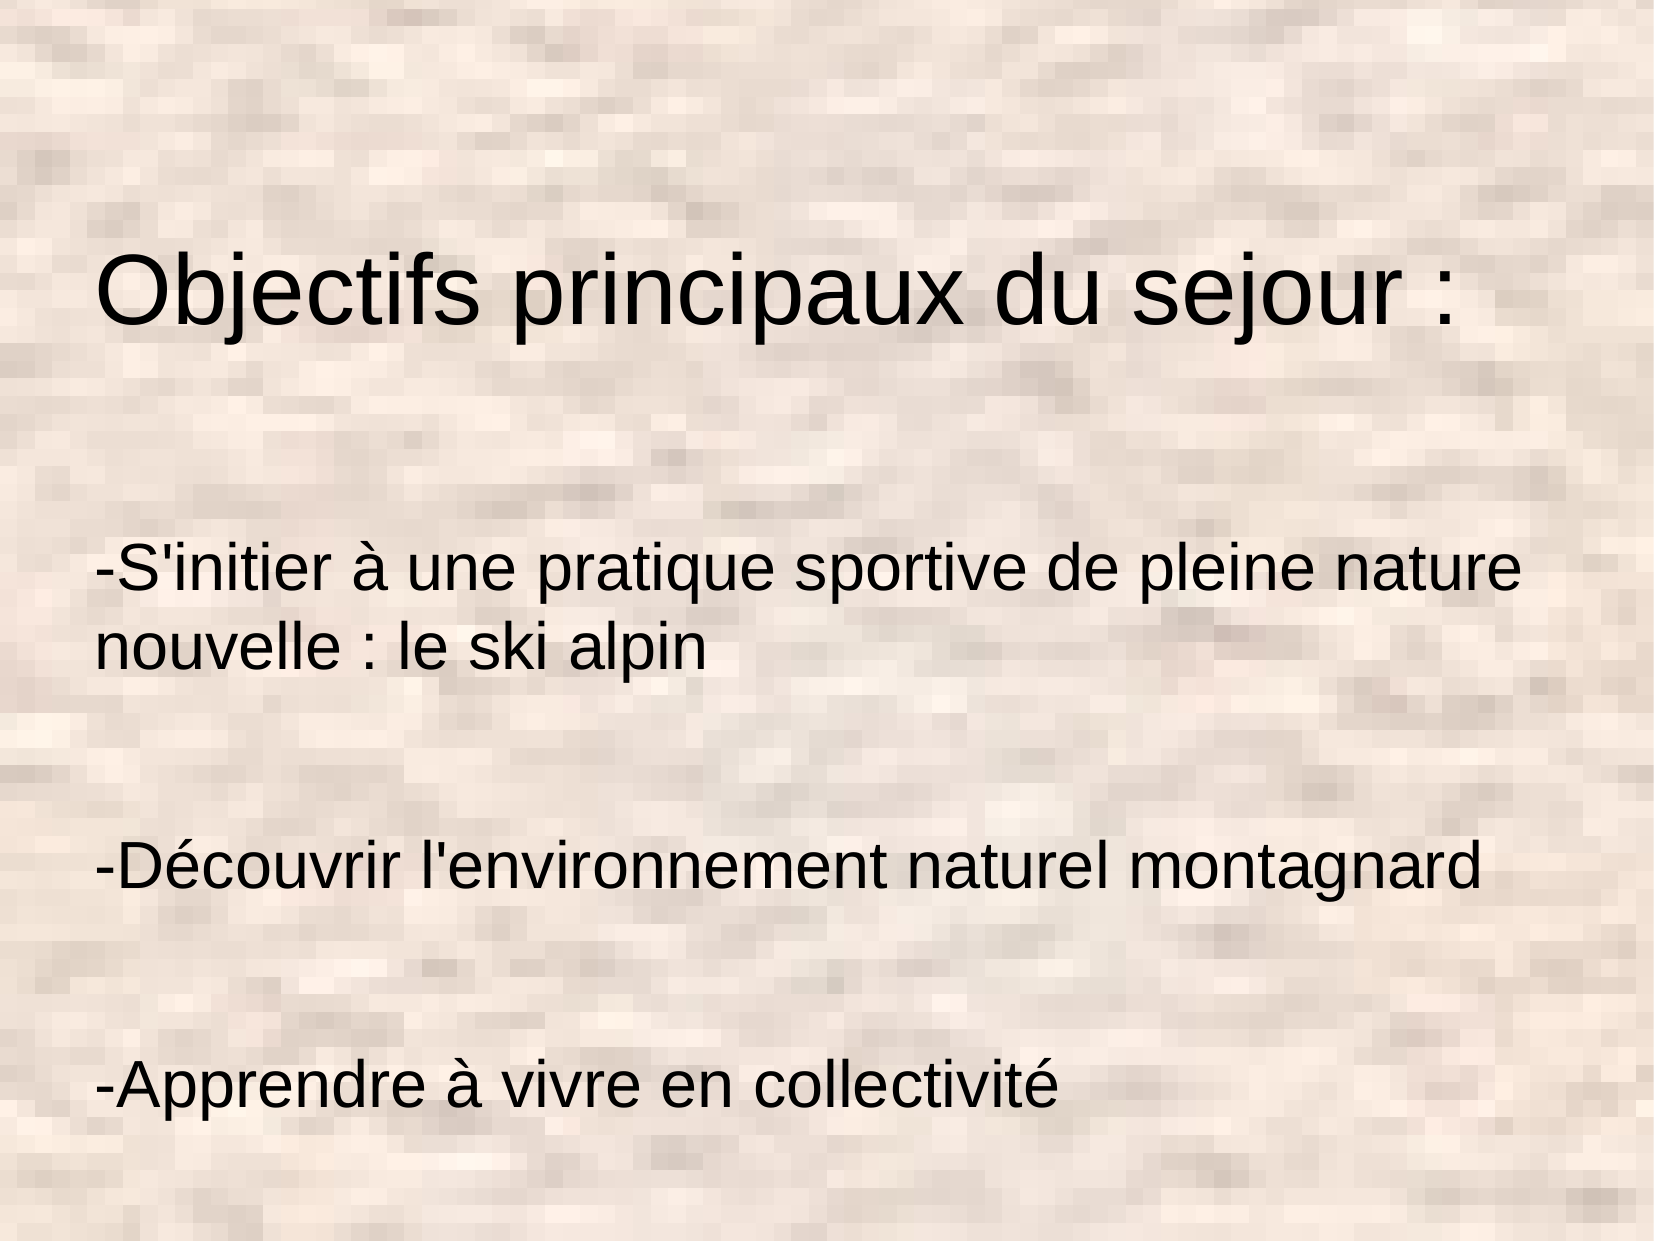

# Objectifs principaux du sejour :
-S'initier à une pratique sportive de pleine nature nouvelle : le ski alpin
-Découvrir l'environnement naturel montagnard
-Apprendre à vivre en collectivité